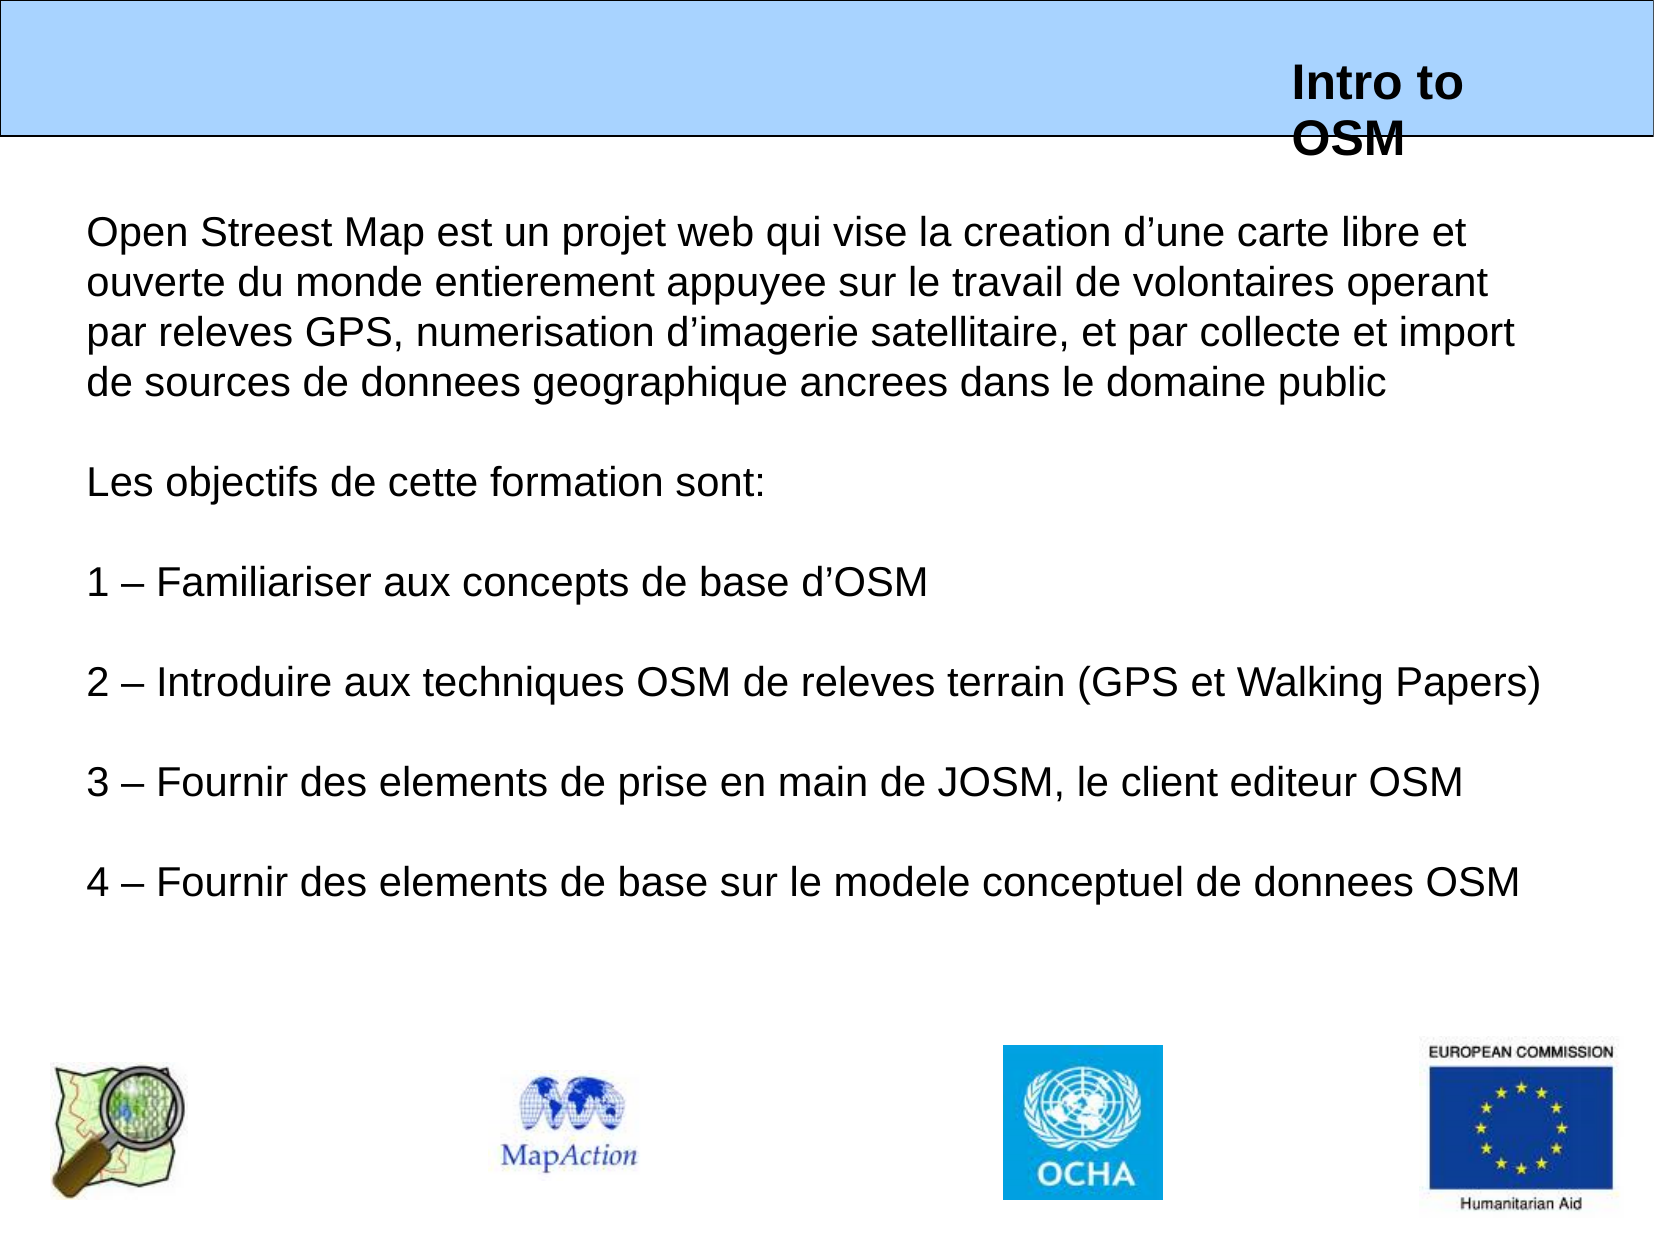

Intro to OSM
Open Streest Map est un projet web qui vise la creation d’une carte libre et ouverte du monde entierement appuyee sur le travail de volontaires operant par releves GPS, numerisation d’imagerie satellitaire, et par collecte et import de sources de donnees geographique ancrees dans le domaine public
Les objectifs de cette formation sont:
1 – Familiariser aux concepts de base d’OSM
2 – Introduire aux techniques OSM de releves terrain (GPS et Walking Papers)
3 – Fournir des elements de prise en main de JOSM, le client editeur OSM
4 – Fournir des elements de base sur le modele conceptuel de donnees OSM